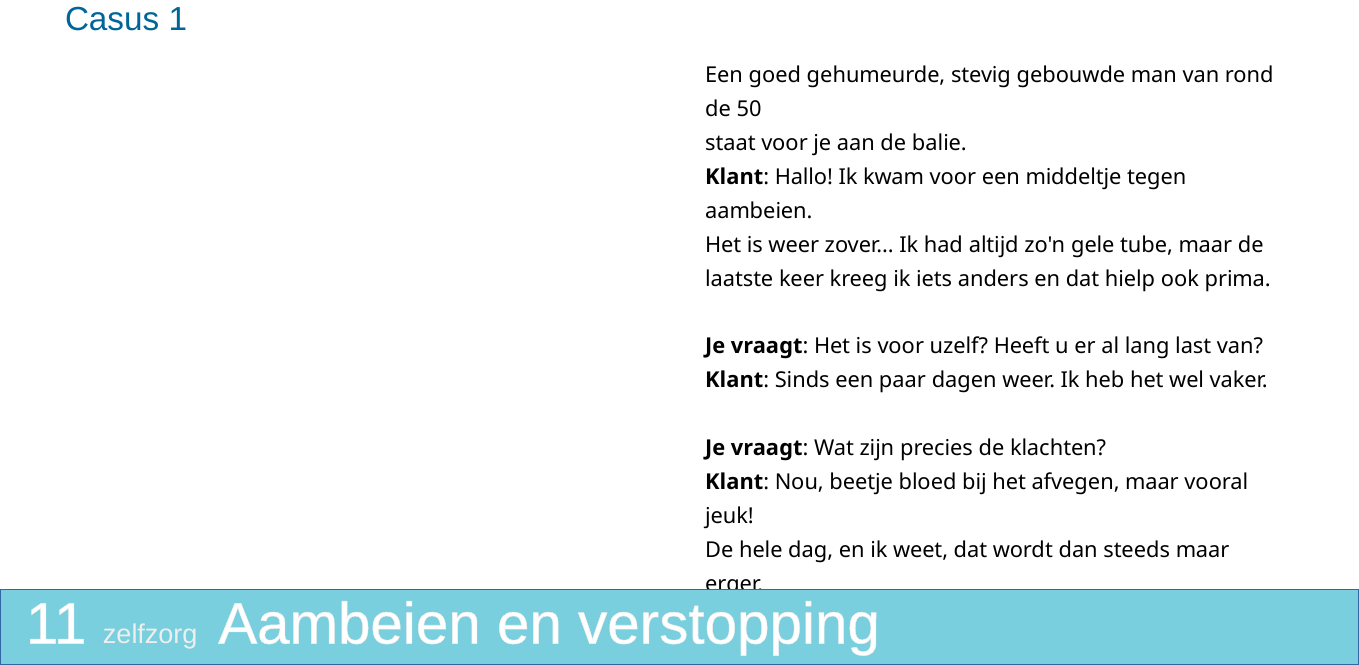

# Casus 1
Een goed gehumeurde, stevig gebouwde man van rond de 50
staat voor je aan de balie.
Klant: Hallo! Ik kwam voor een middeltje tegen aambeien.
Het is weer zover... Ik had altijd zo'n gele tube, maar de
laatste keer kreeg ik iets anders en dat hielp ook prima.
Je vraagt: Het is voor uzelf? Heeft u er al lang last van?
Klant: Sinds een paar dagen weer. Ik heb het wel vaker.
Je vraagt: Wat zijn precies de klachten?
Klant: Nou, beetje bloed bij het afvegen, maar vooral jeuk!
De hele dag, en ik weet, dat wordt dan steeds maar erger.
Je zegt: Ja, aambeien kunnen heel vervelend zijn. Het
beste is een zalf met lidocaïne. Dat werkt goed tegen de
jeuk en de zalf is lekker vet dus dat beschermt de boel daar. Gaat alles er wat makkelijker uit.
11 zelfzorg Aambeien en verstopping
september 2020